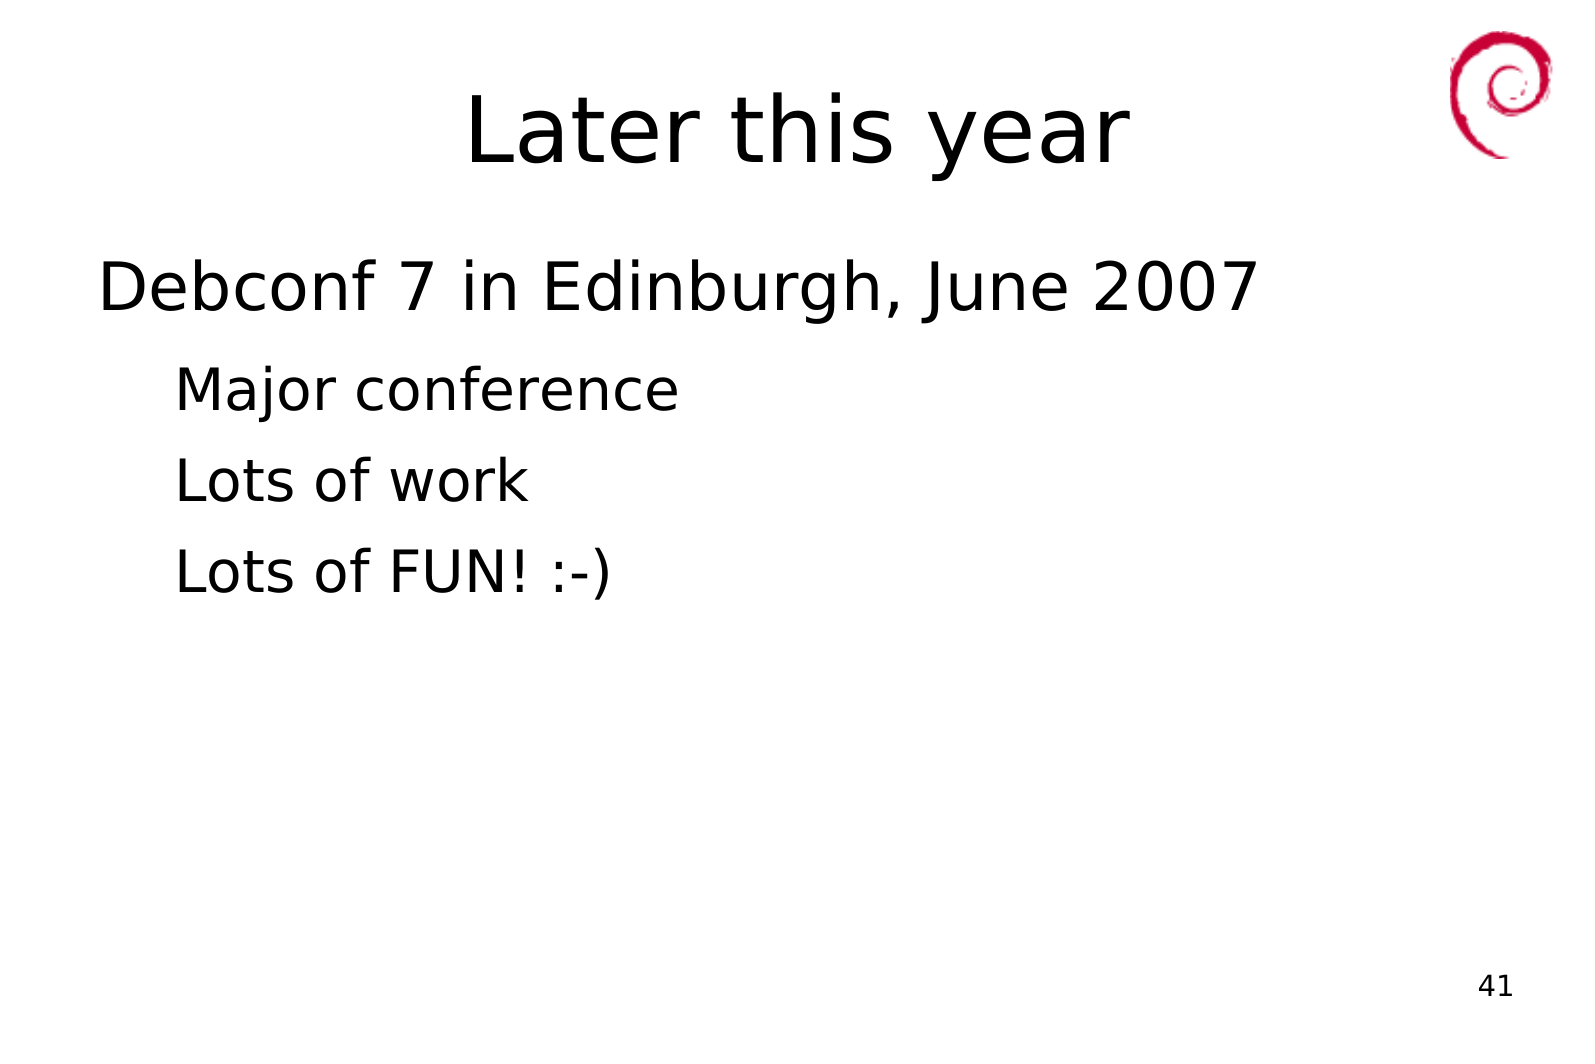

# Later this year
Debconf 7 in Edinburgh, June 2007
Major conference
Lots of work
Lots of FUN! :-)
41